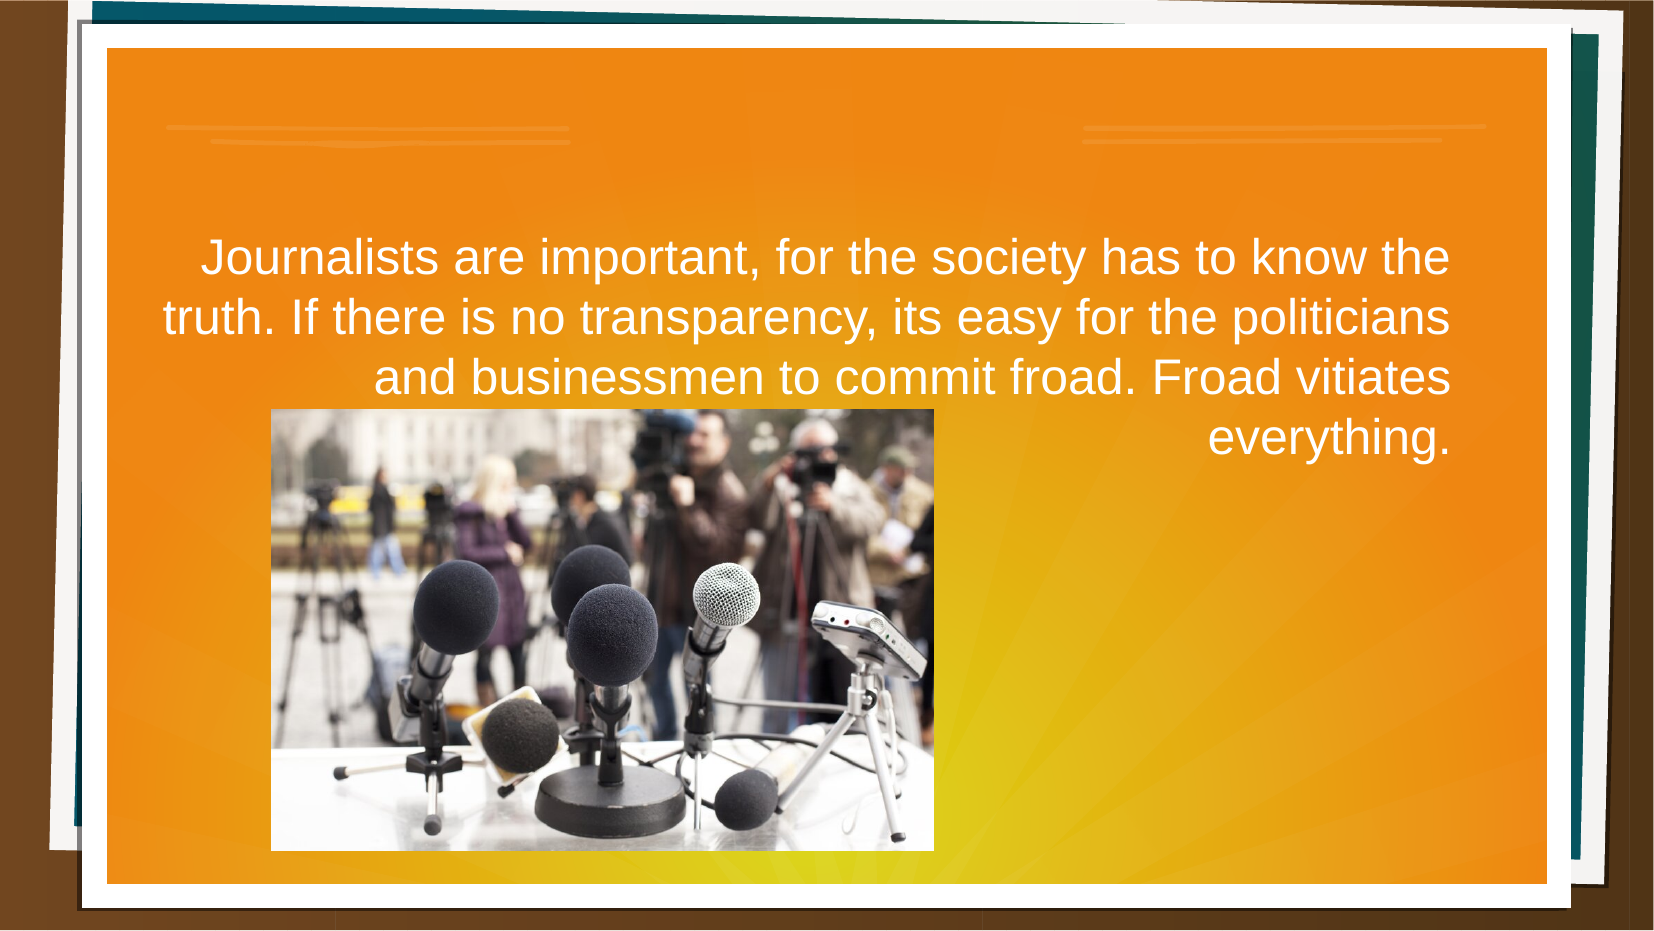

Journalists are important, for the society has to know the truth. If there is no transparency, its easy for the politicians and businessmen to commit froad. Froad vitiates everything.
#